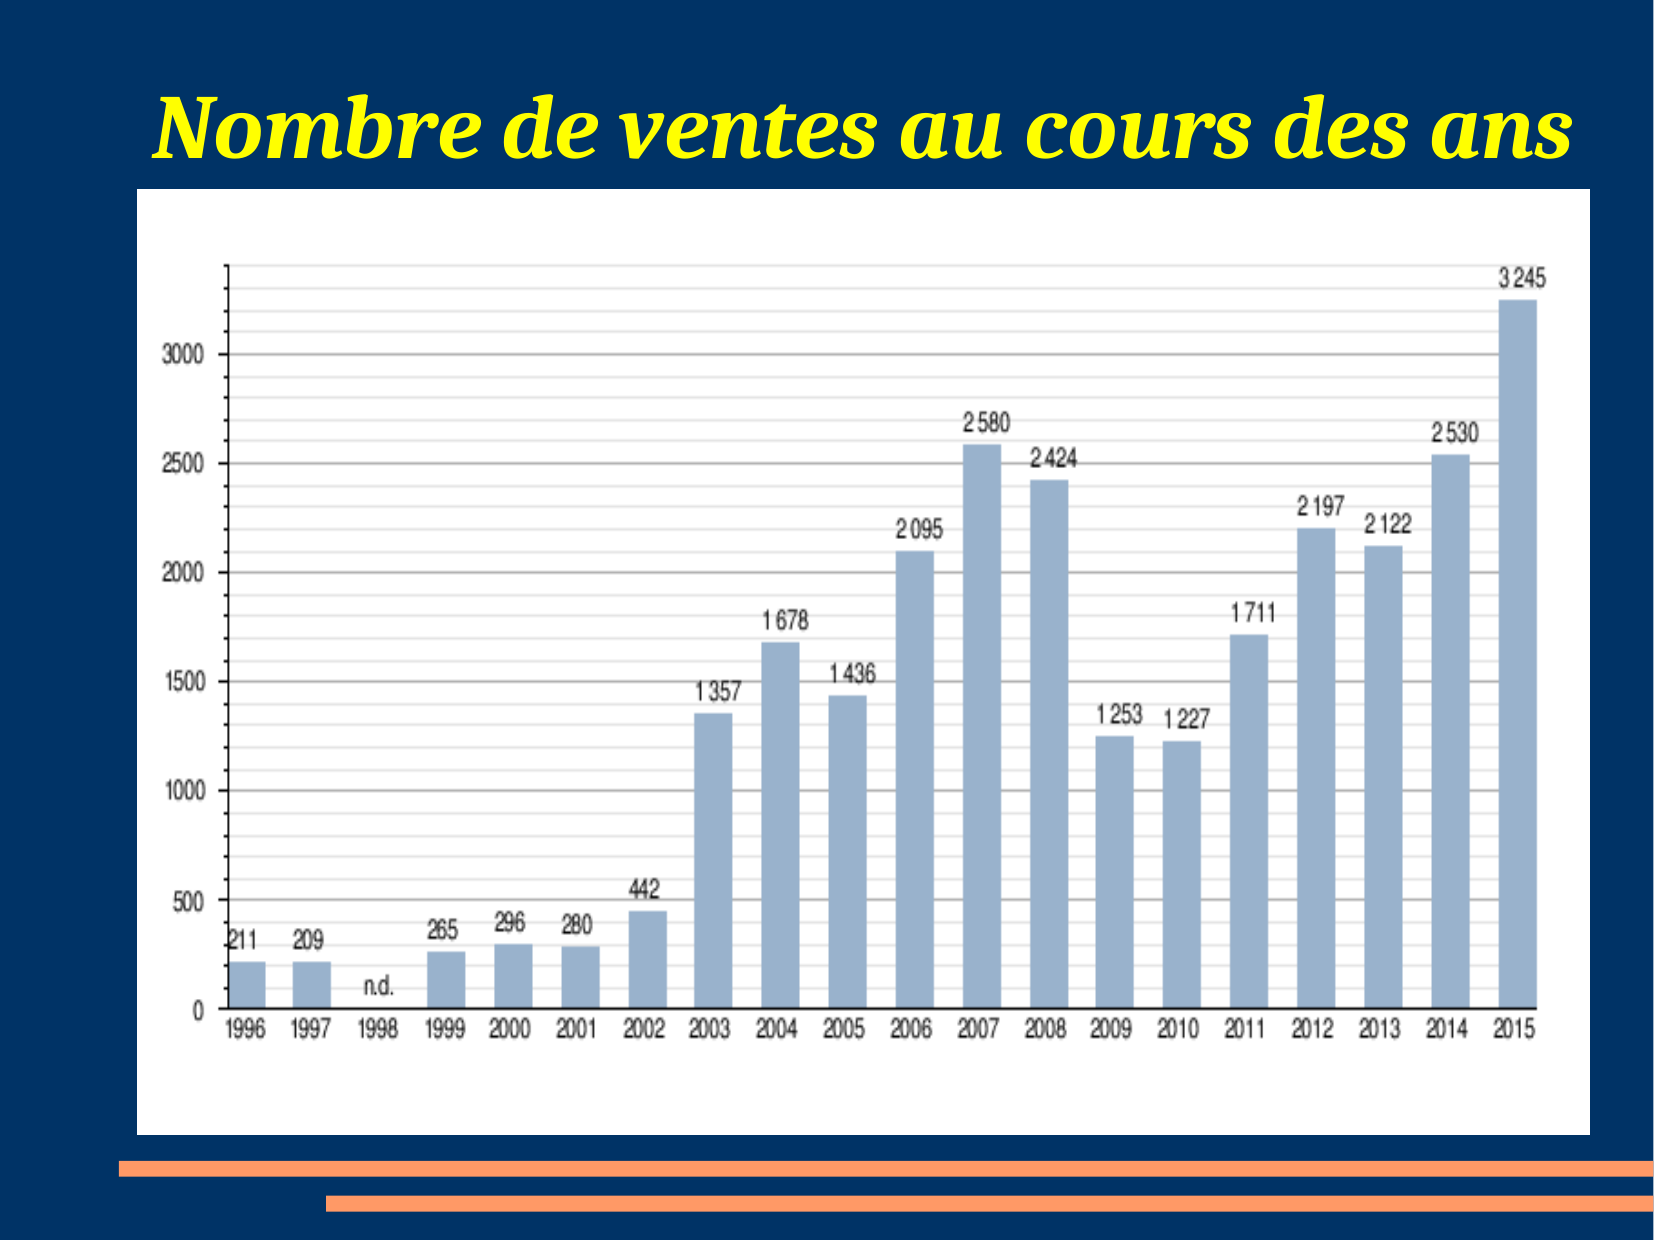

Nombre de ventes au cours des ans
#